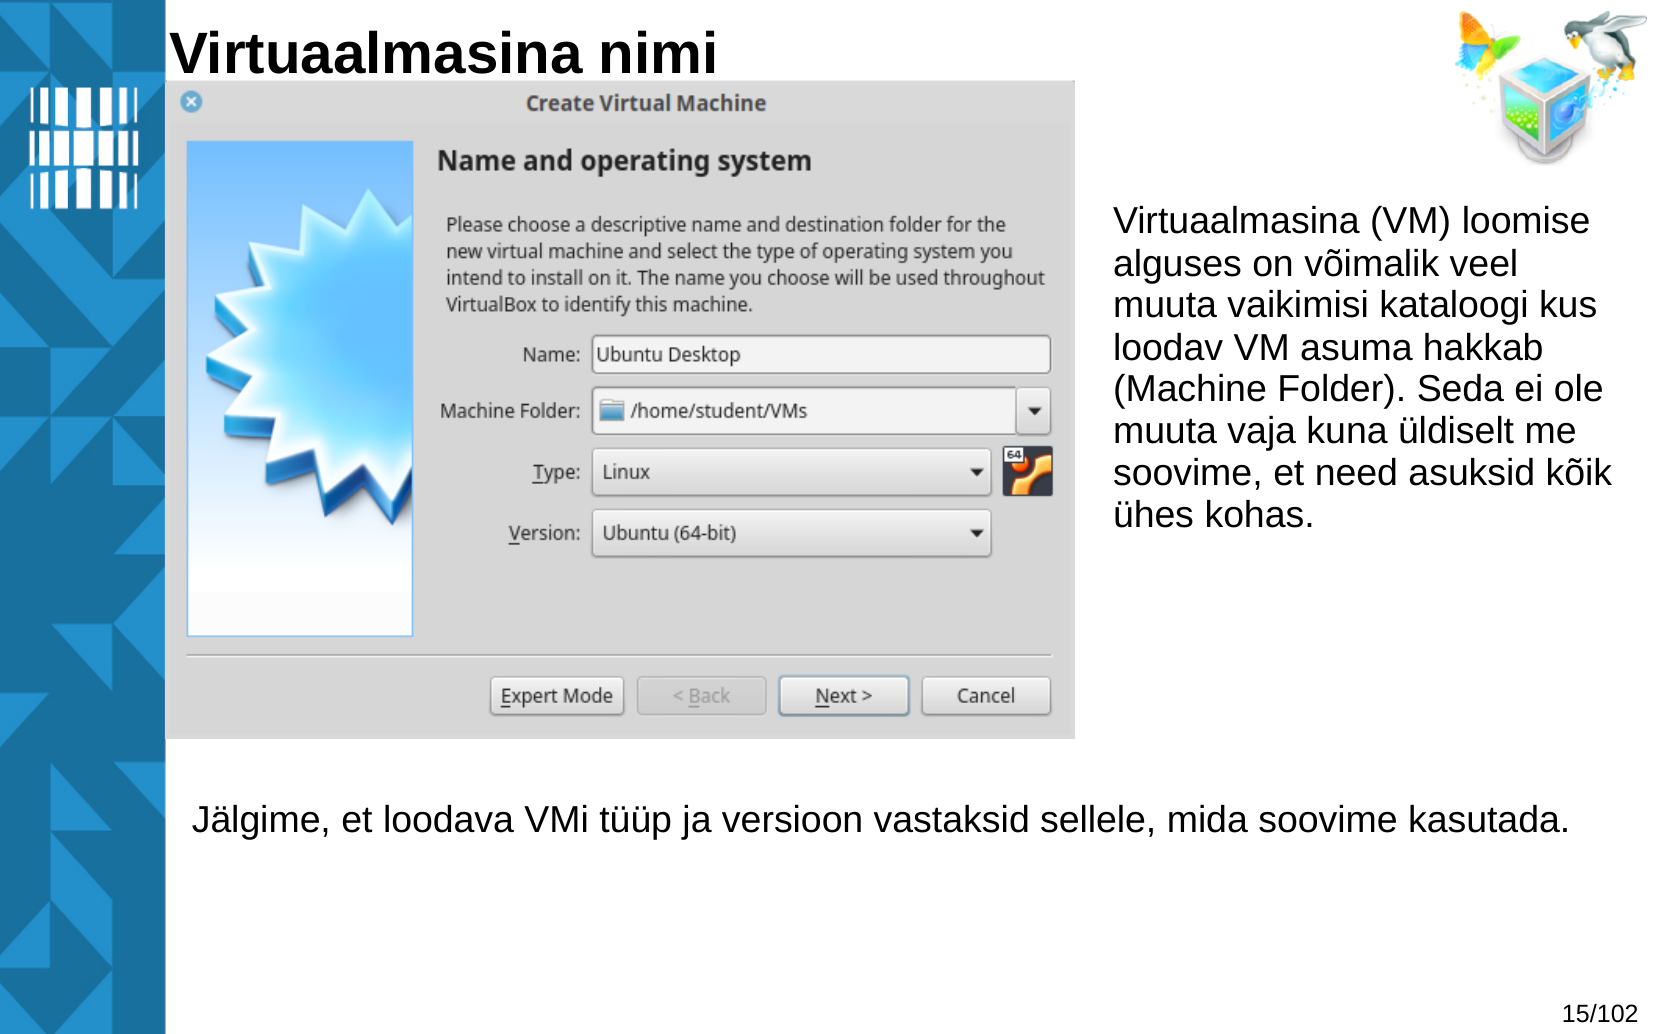

# Virtuaalmasina nimi
Virtuaalmasina (VM) loomise alguses on võimalik veel muuta vaikimisi kataloogi kus loodav VM asuma hakkab (Machine Folder). Seda ei ole muuta vaja kuna üldiselt me soovime, et need asuksid kõik ühes kohas.
Jälgime, et loodava VMi tüüp ja versioon vastaksid sellele, mida soovime kasutada.